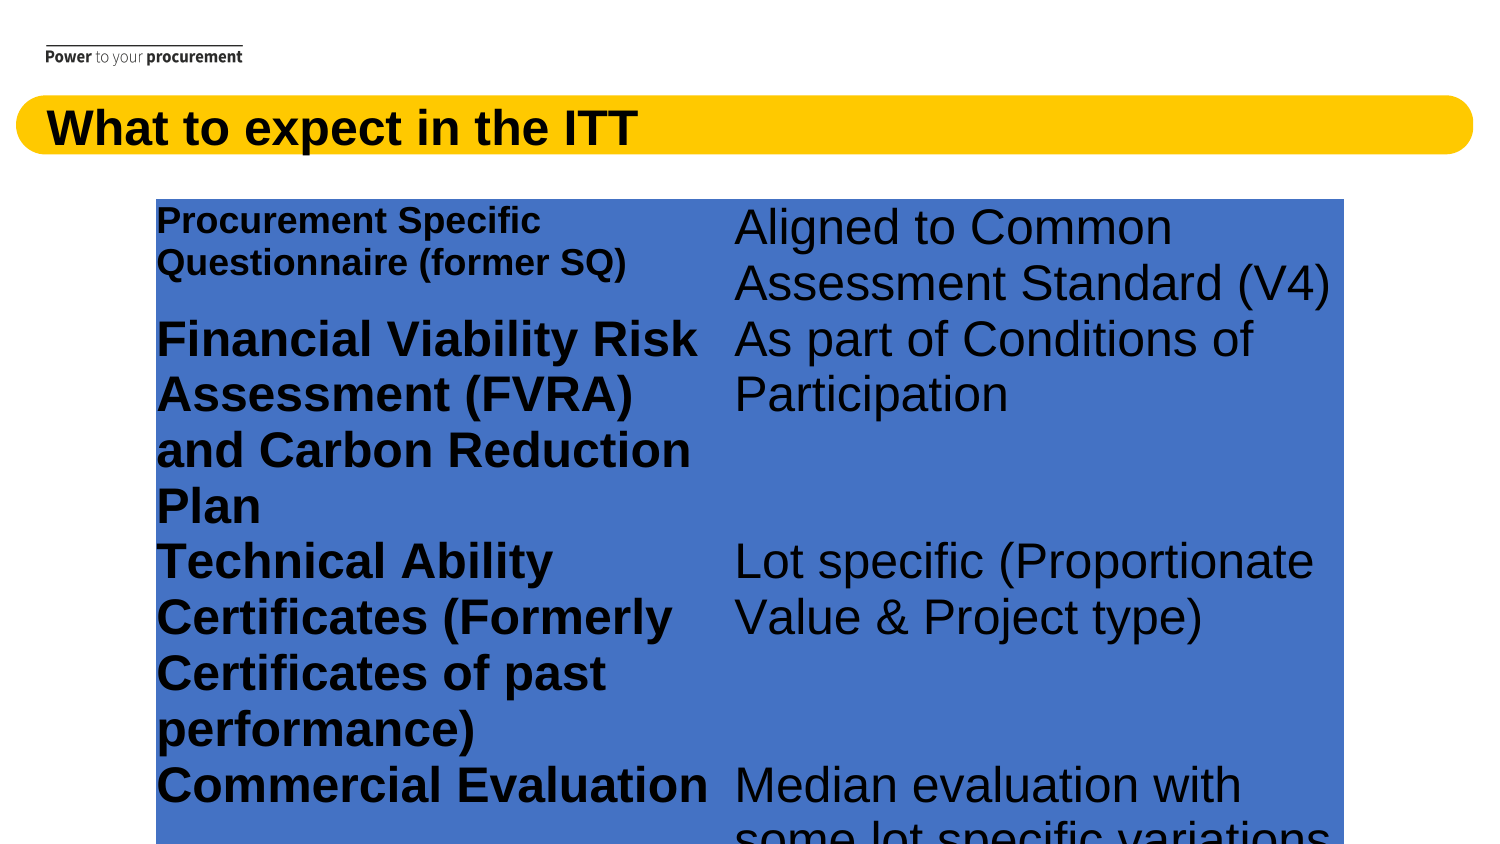

# What to expect in the ITT
| Procurement Specific Questionnaire (former SQ) | Aligned to Common Assessment Standard (V4) |
| --- | --- |
| Financial Viability Risk Assessment (FVRA) and Carbon Reduction Plan | As part of Conditions of Participation |
| Technical Ability Certificates (Formerly Certificates of past performance) | Lot specific (Proportionate Value & Project type) |
| Commercial Evaluation | Median evaluation with some lot specific variations |
| Award Questions | Questions applicable to all lots + some lot specific |
| Terms and Conditions | FAC-1 Framework and Industry Standard Call Off Contracts |